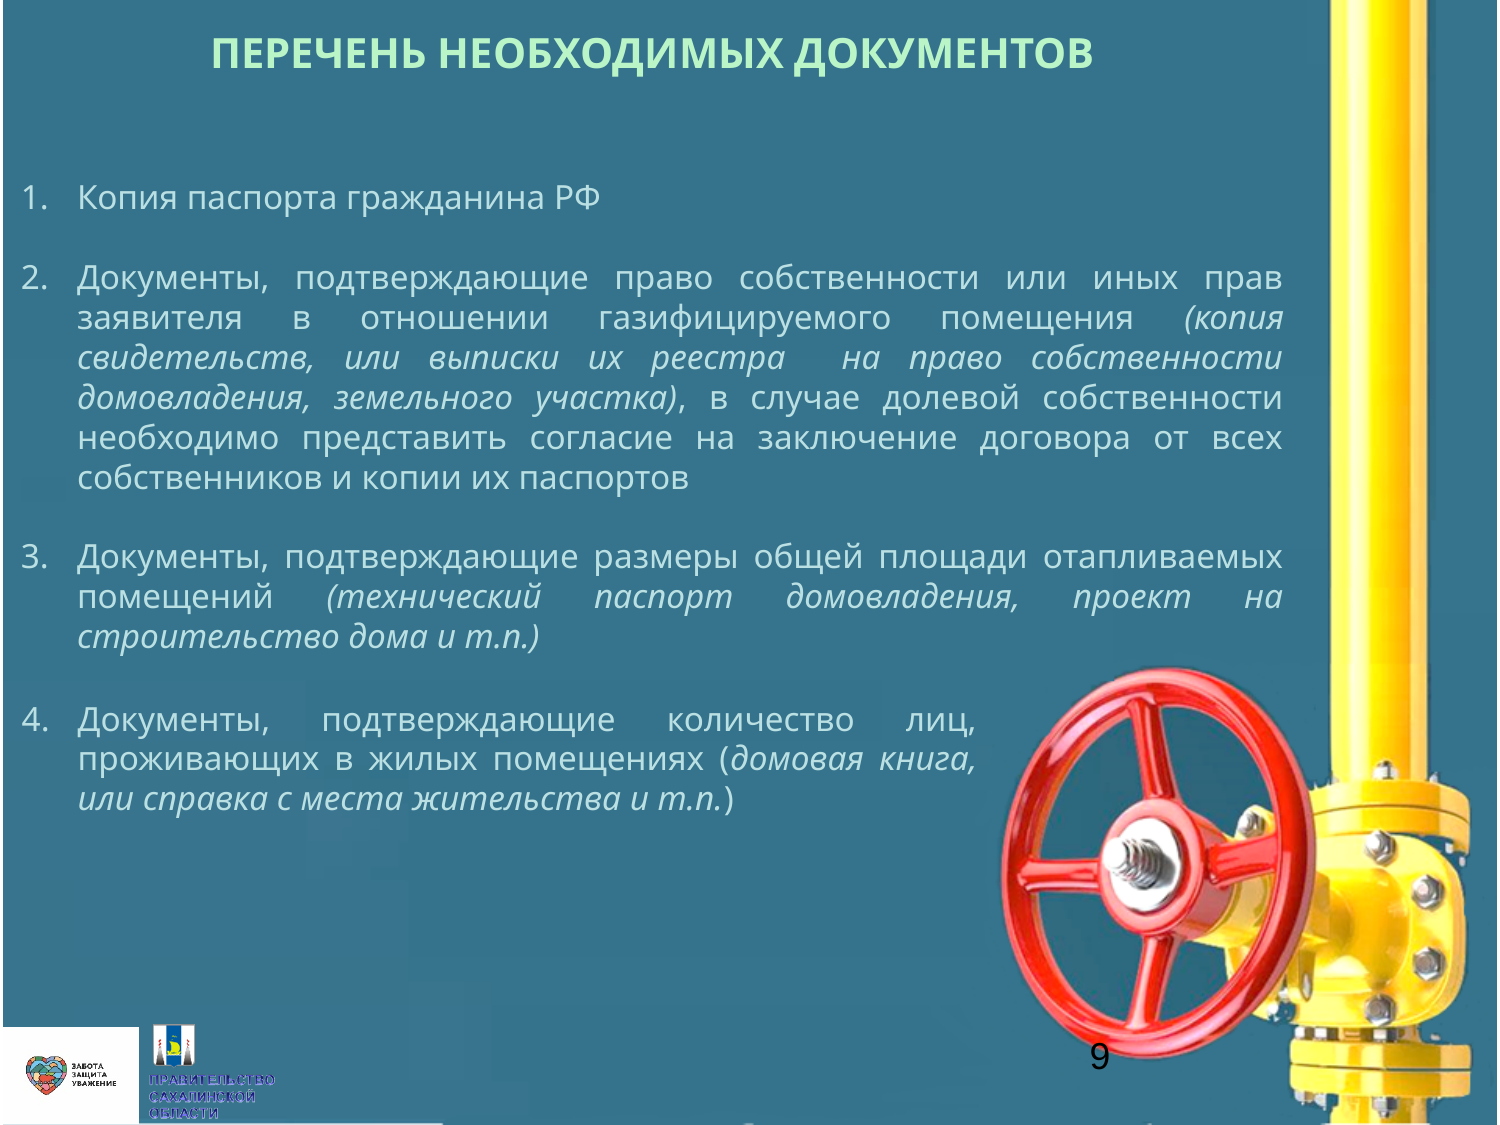

ПЕРЕЧЕНЬ НЕОБХОДИМЫХ ДОКУМЕНТОВ
Копия паспорта гражданина РФ
Документы, подтверждающие право собственности или иных прав заявителя в отношении газифицируемого помещения (копия свидетельств, или выписки их реестра на право собственности домовладения, земельного участка), в случае долевой собственности необходимо представить согласие на заключение договора от всех собственников и копии их паспортов
Документы, подтверждающие размеры общей площади отапливаемых помещений (технический паспорт домовладения, проект на строительство дома и т.п.)
Документы, подтверждающие количество лиц, проживающих в жилых помещениях (домовая книга, или справка с места жительства и т.п.)